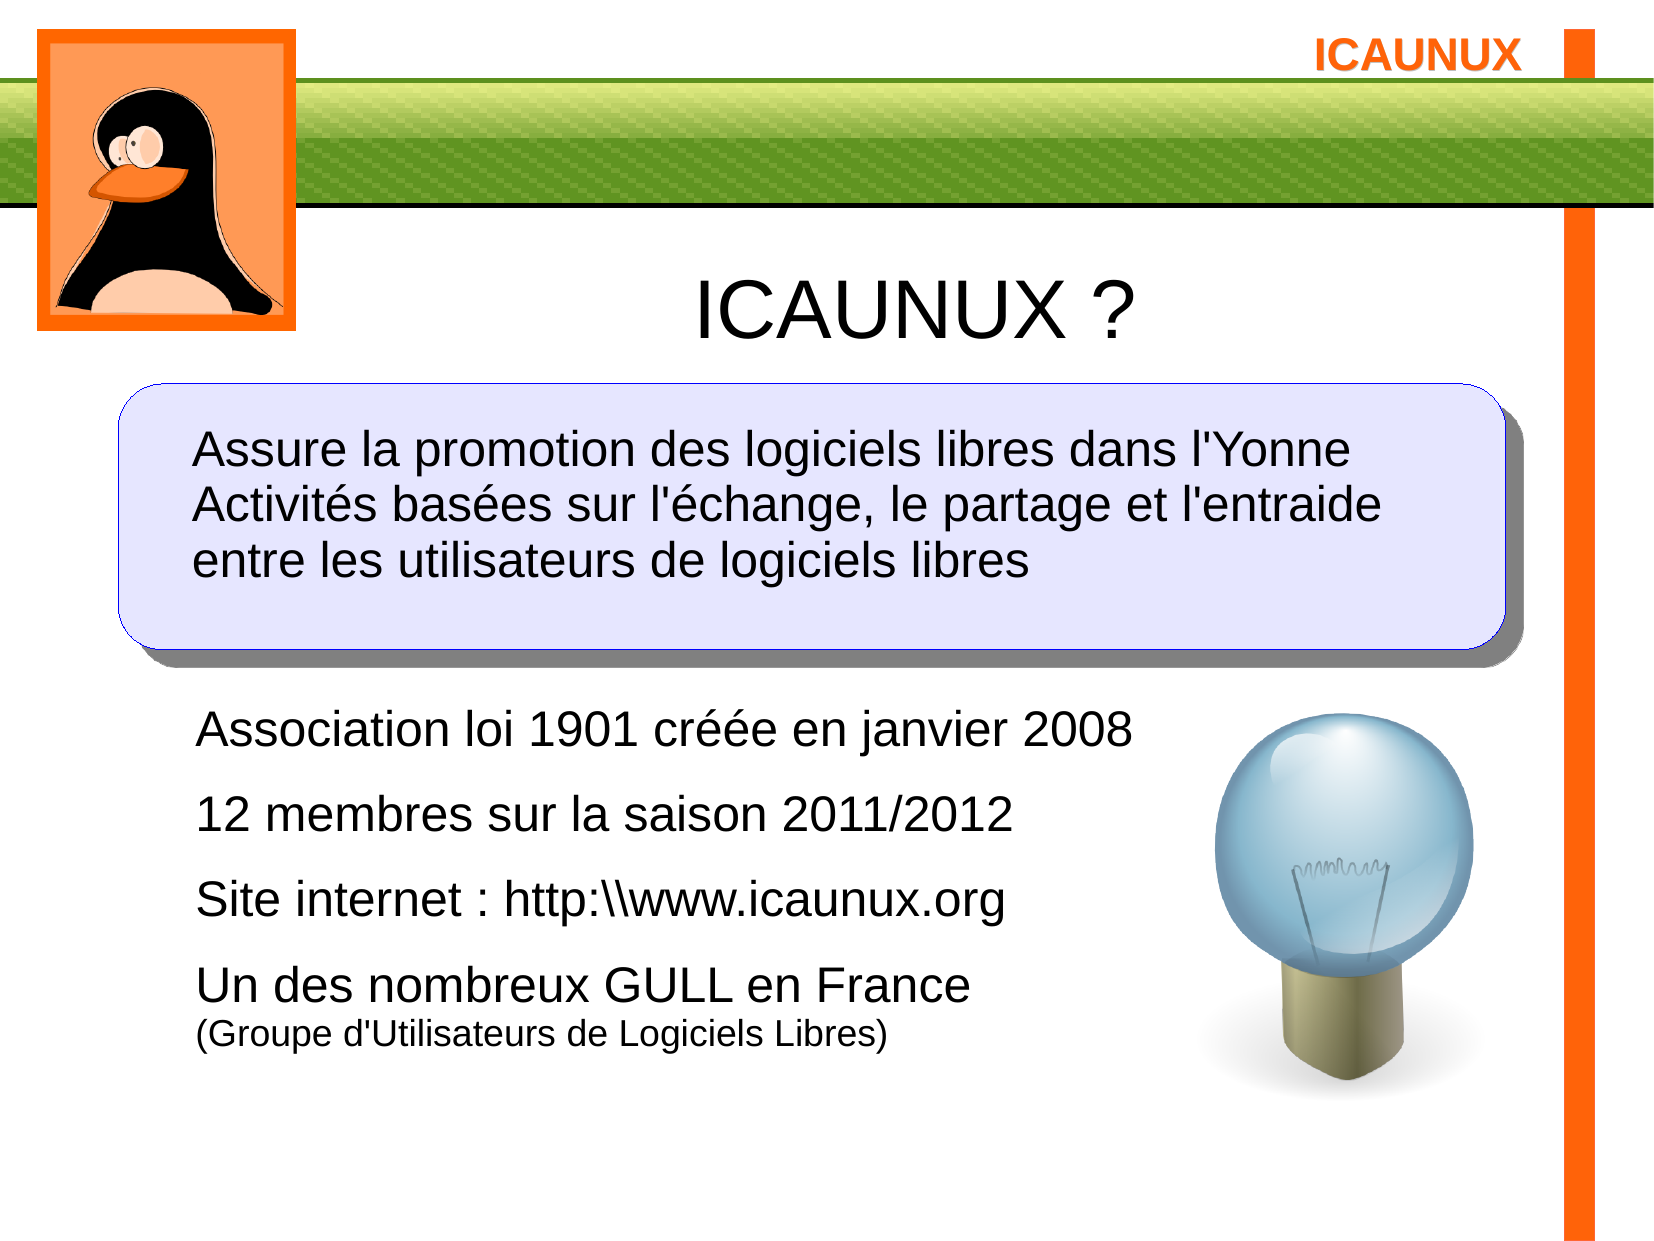

# ICAUNUX ?
Assure la promotion des logiciels libres dans l'Yonne
Activités basées sur l'échange, le partage et l'entraide entre les utilisateurs de logiciels libres
Association loi 1901 créée en janvier 2008
12 membres sur la saison 2011/2012
Site internet : http:\\www.icaunux.org
Un des nombreux GULL en France
(Groupe d'Utilisateurs de Logiciels Libres)